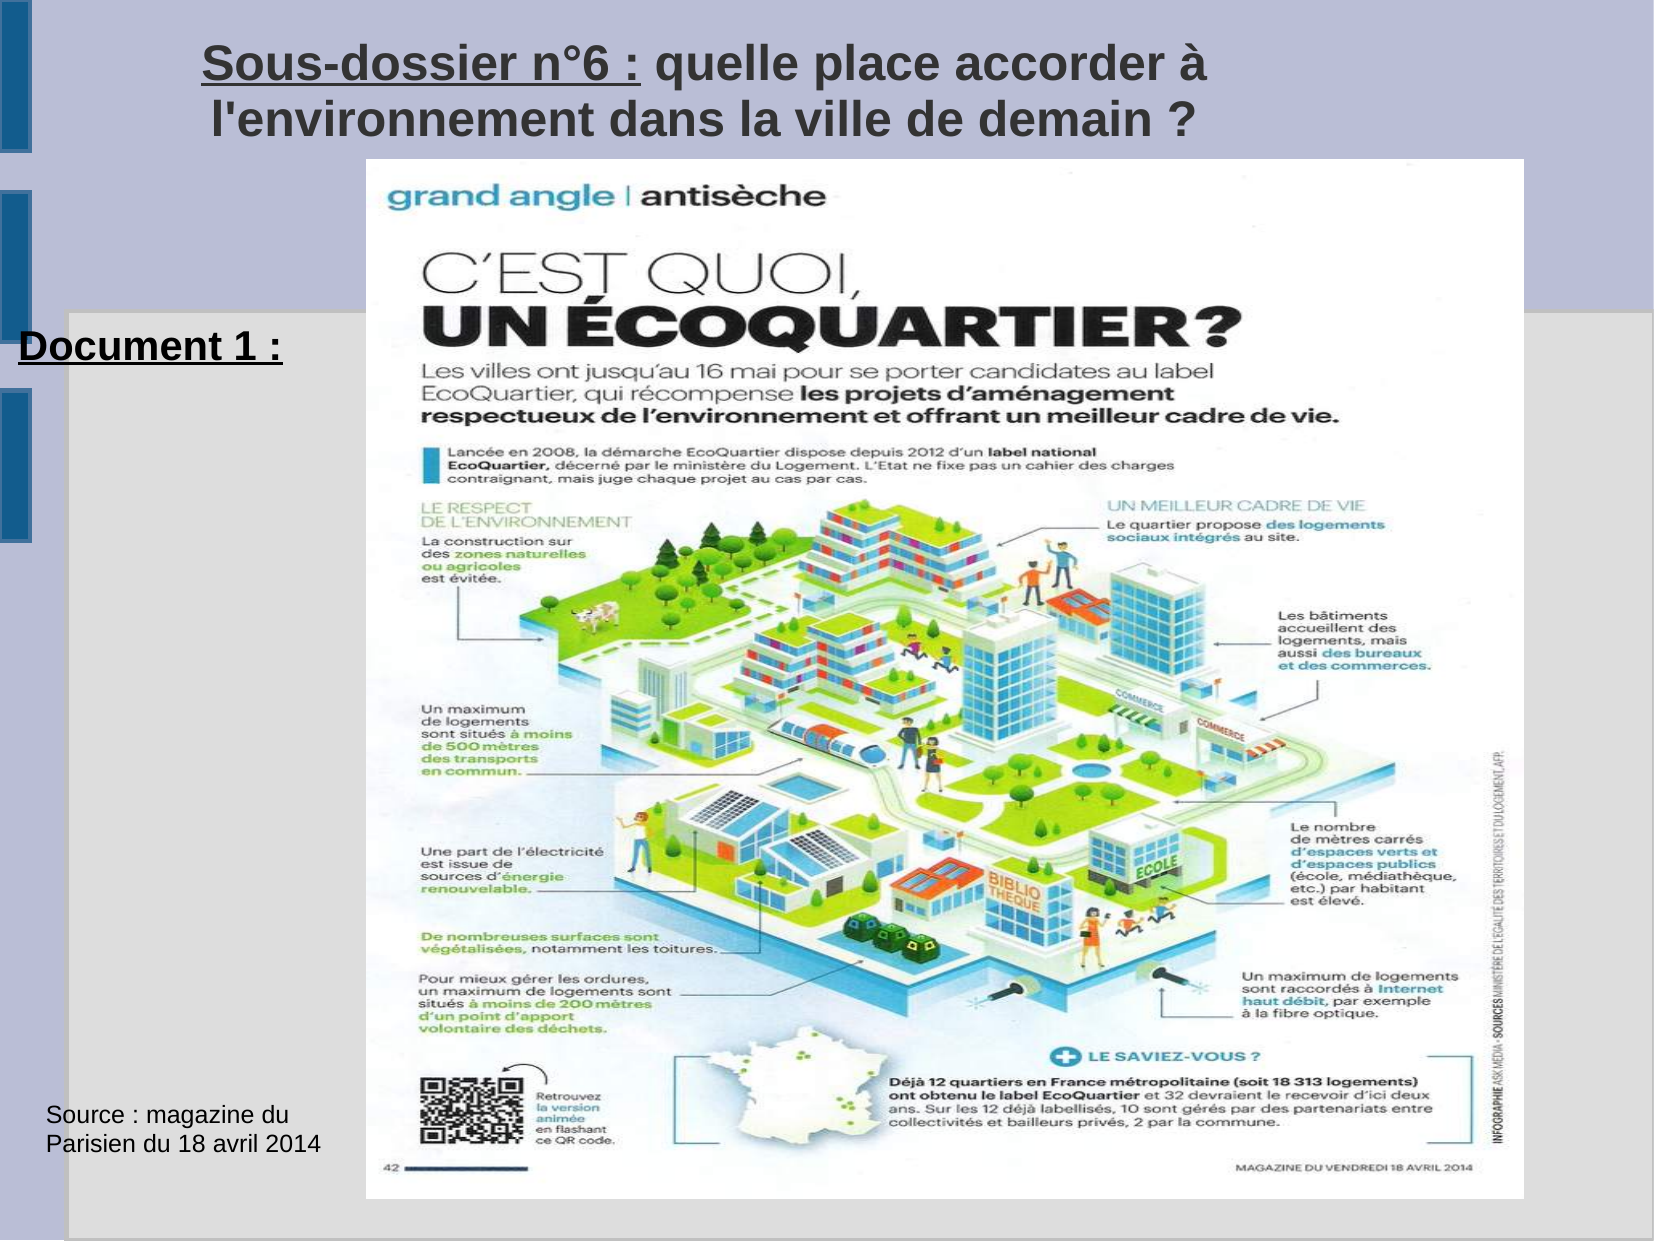

Sous-dossier n°6 : quelle place accorder à l'environnement dans la ville de demain ?
#
Document 1 :
Source : magazine du Parisien du 18 avril 2014